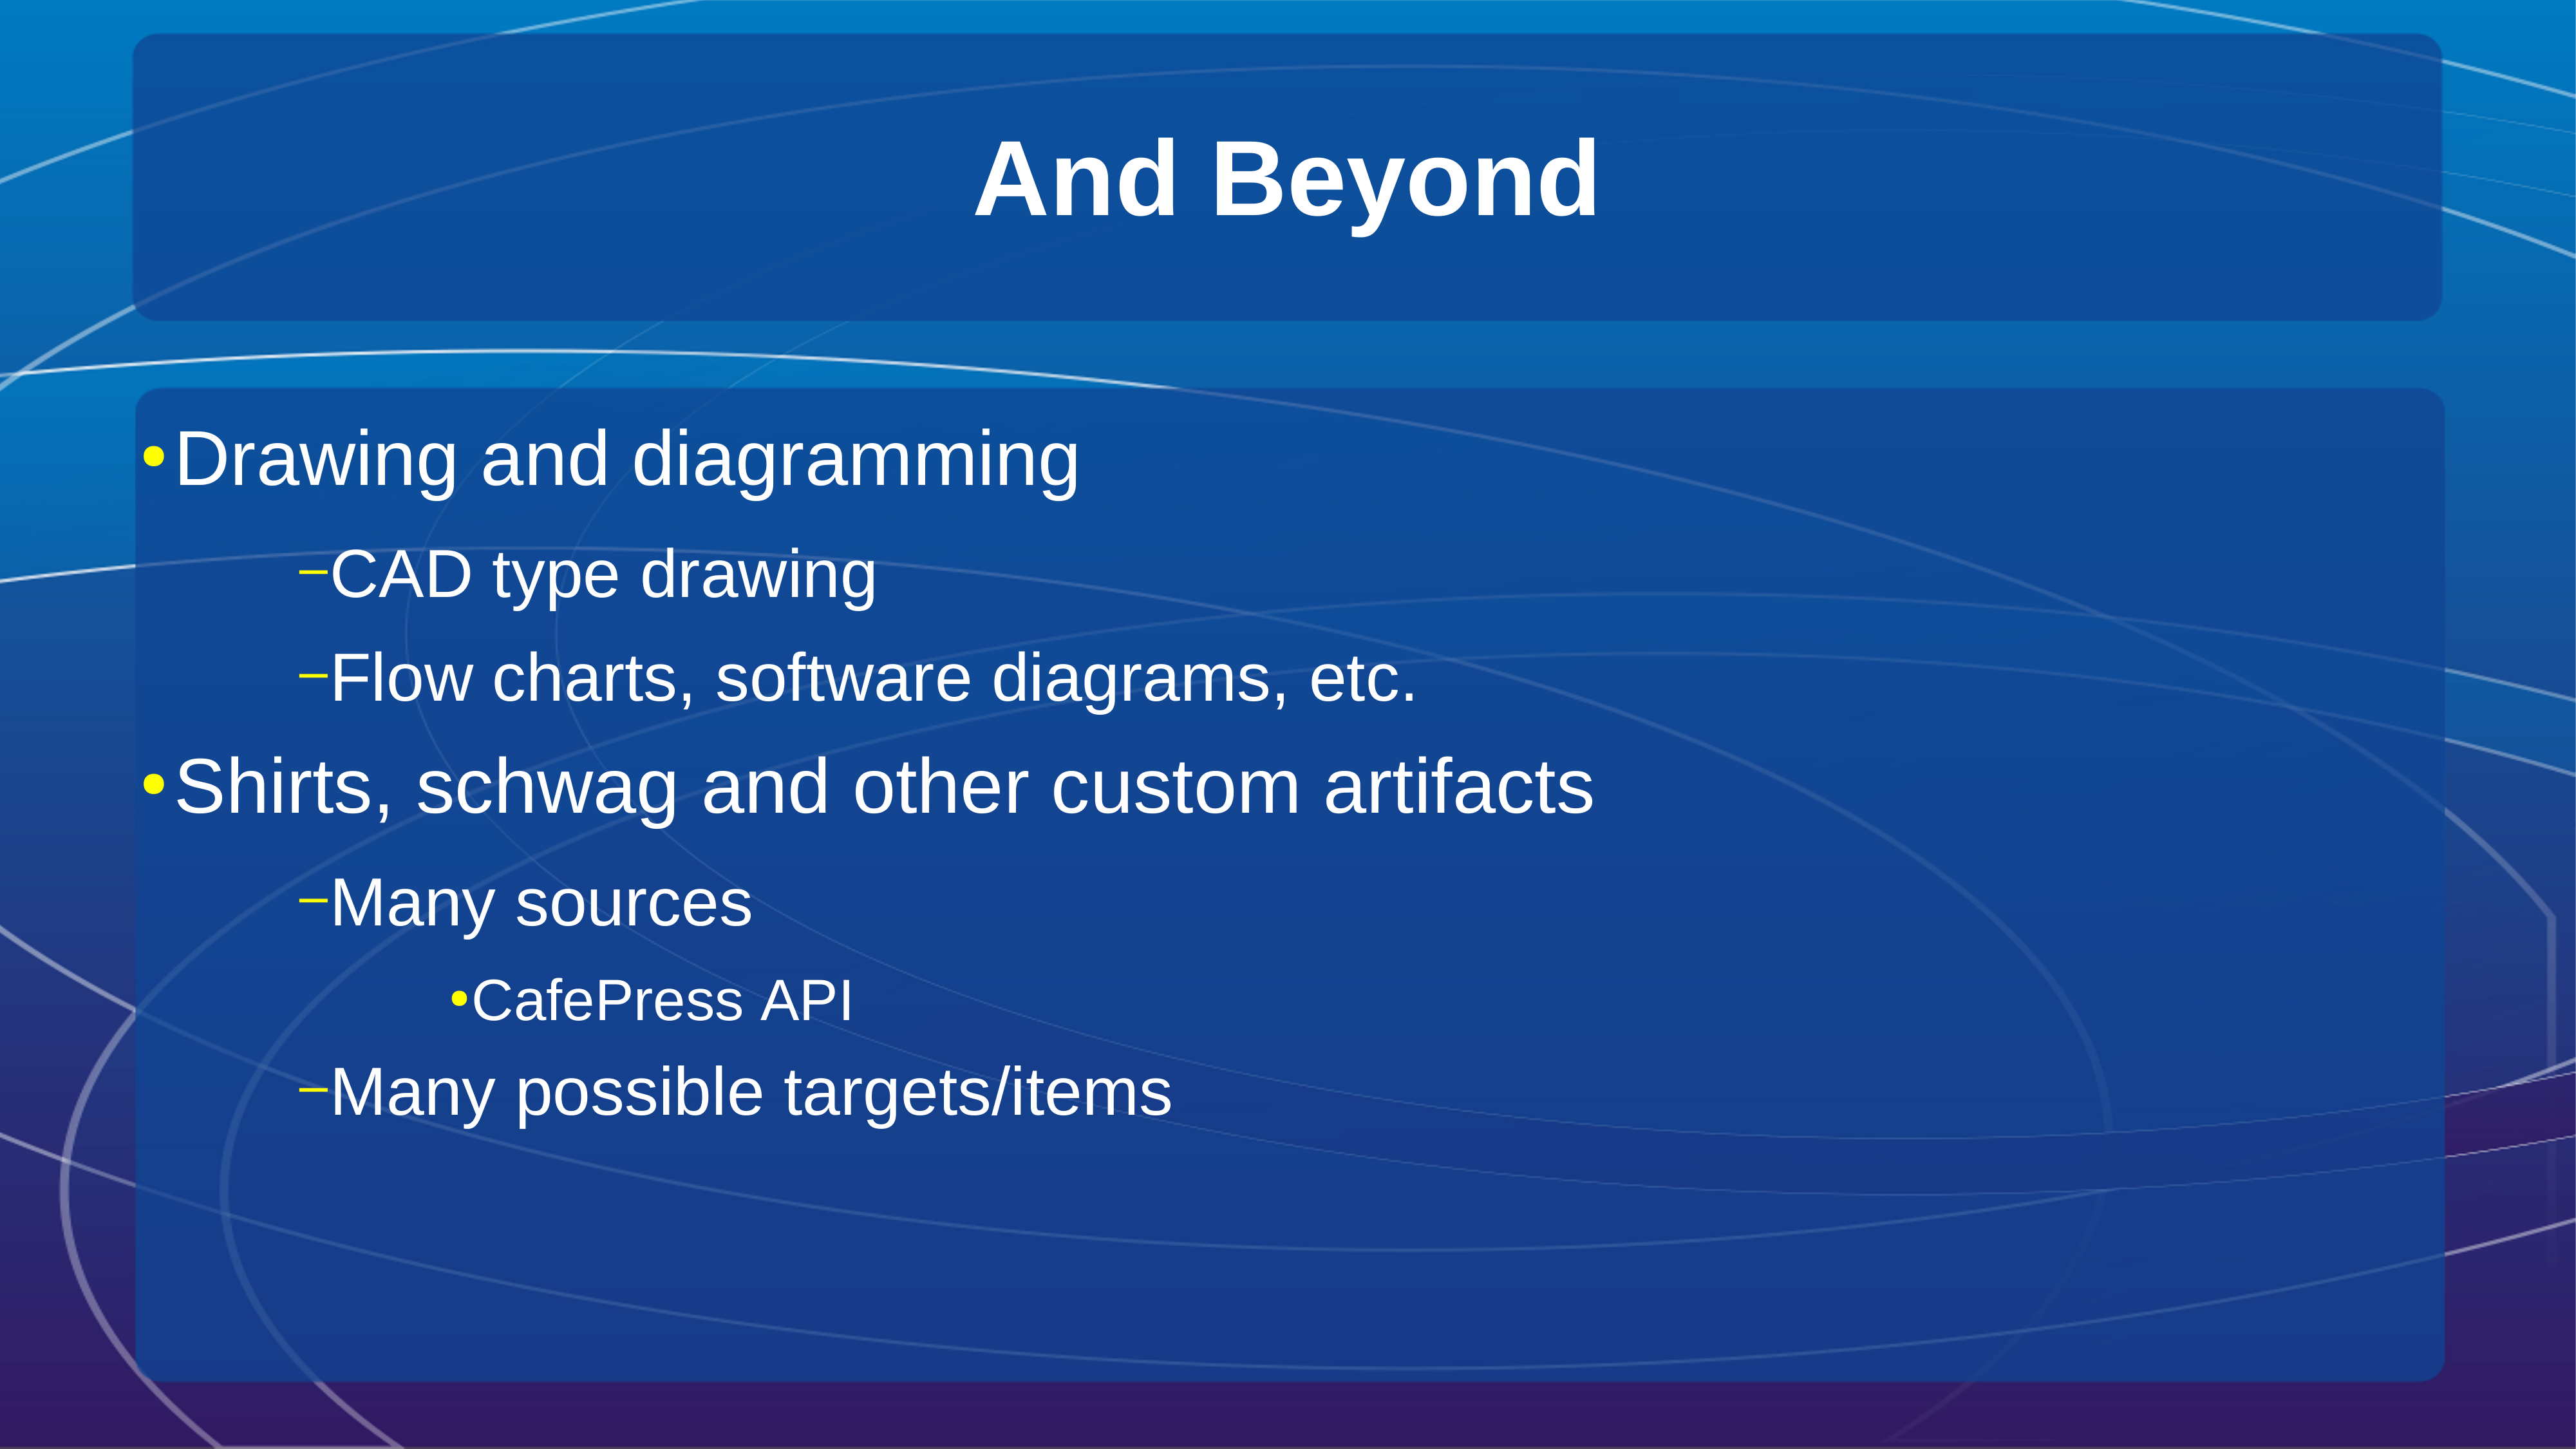

# And Beyond
Drawing and diagramming
CAD type drawing
Flow charts, software diagrams, etc.
Shirts, schwag and other custom artifacts
Many sources
CafePress API
Many possible targets/items